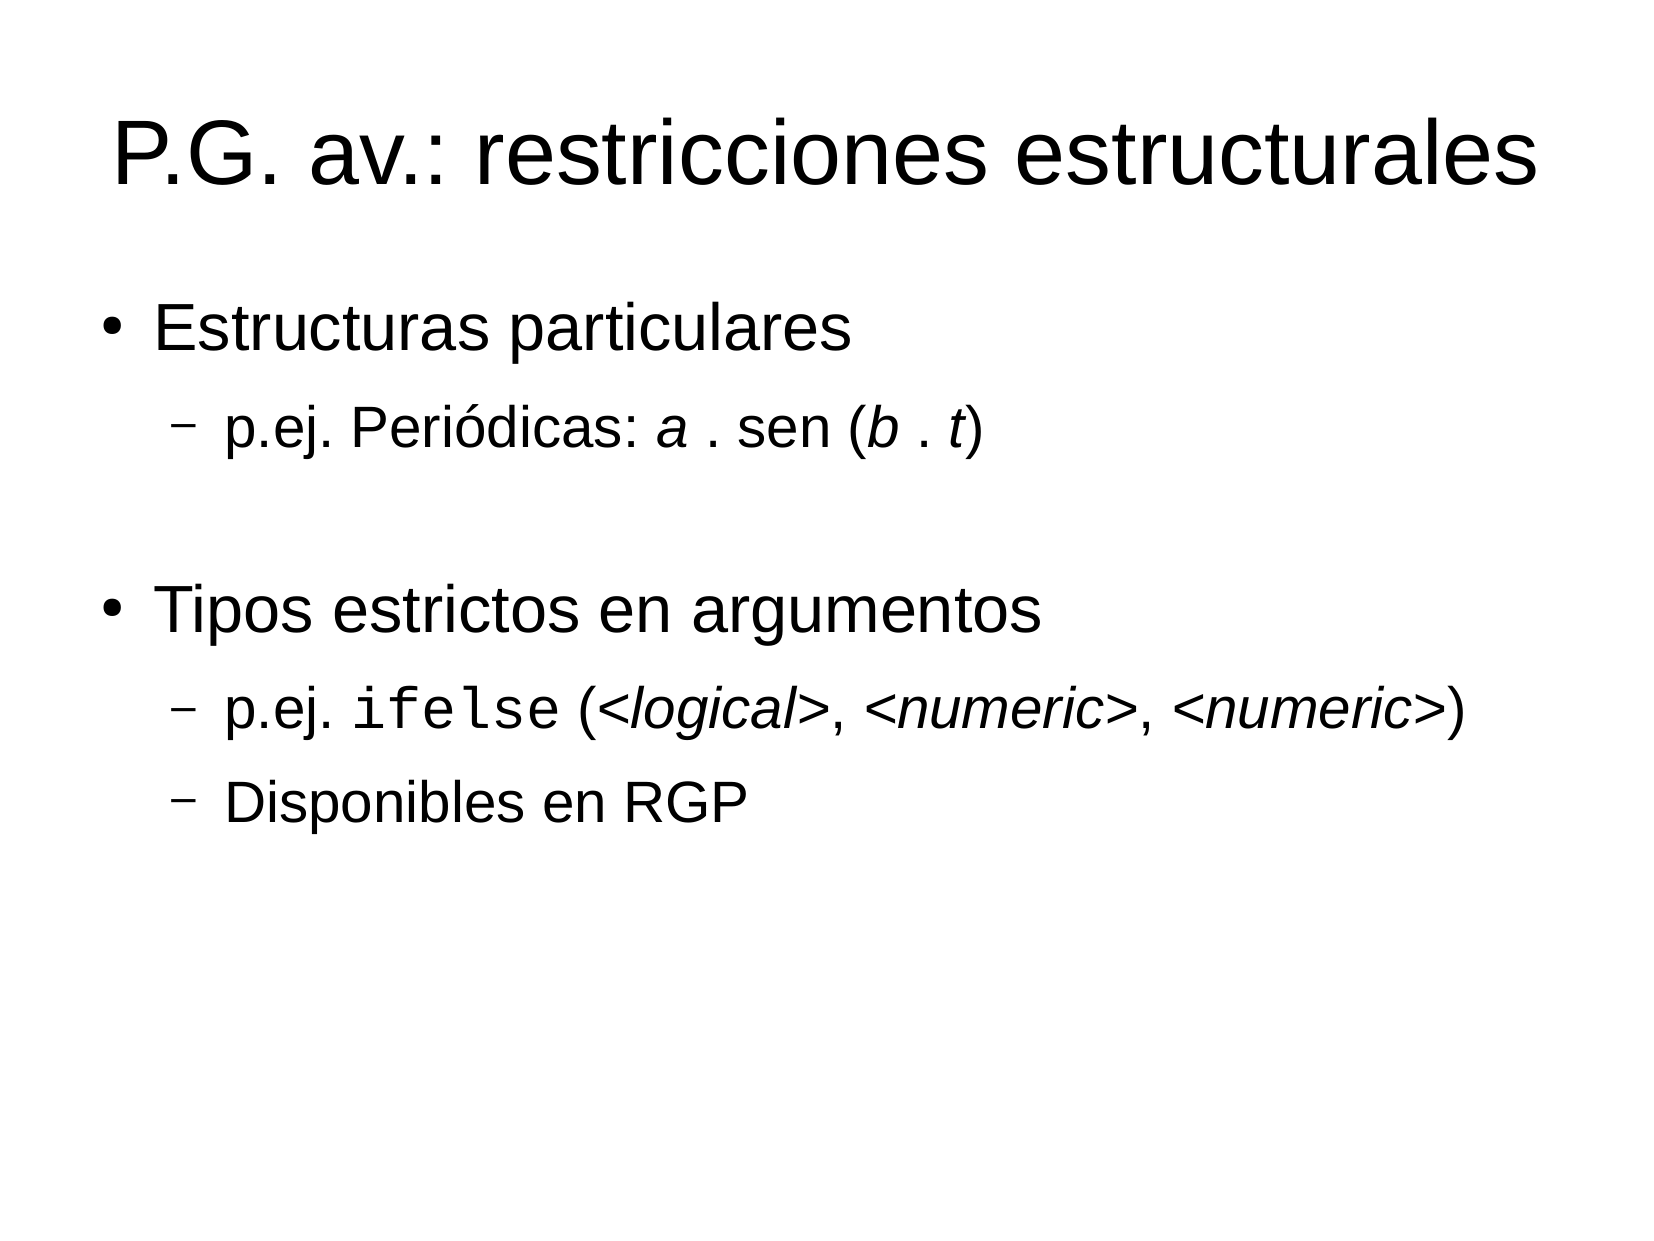

# P.G. av.: restricciones estructurales
Estructuras particulares
p.ej. Periódicas: a . sen (b . t)
Tipos estrictos en argumentos
p.ej. ifelse (<logical>, <numeric>, <numeric>)
Disponibles en RGP